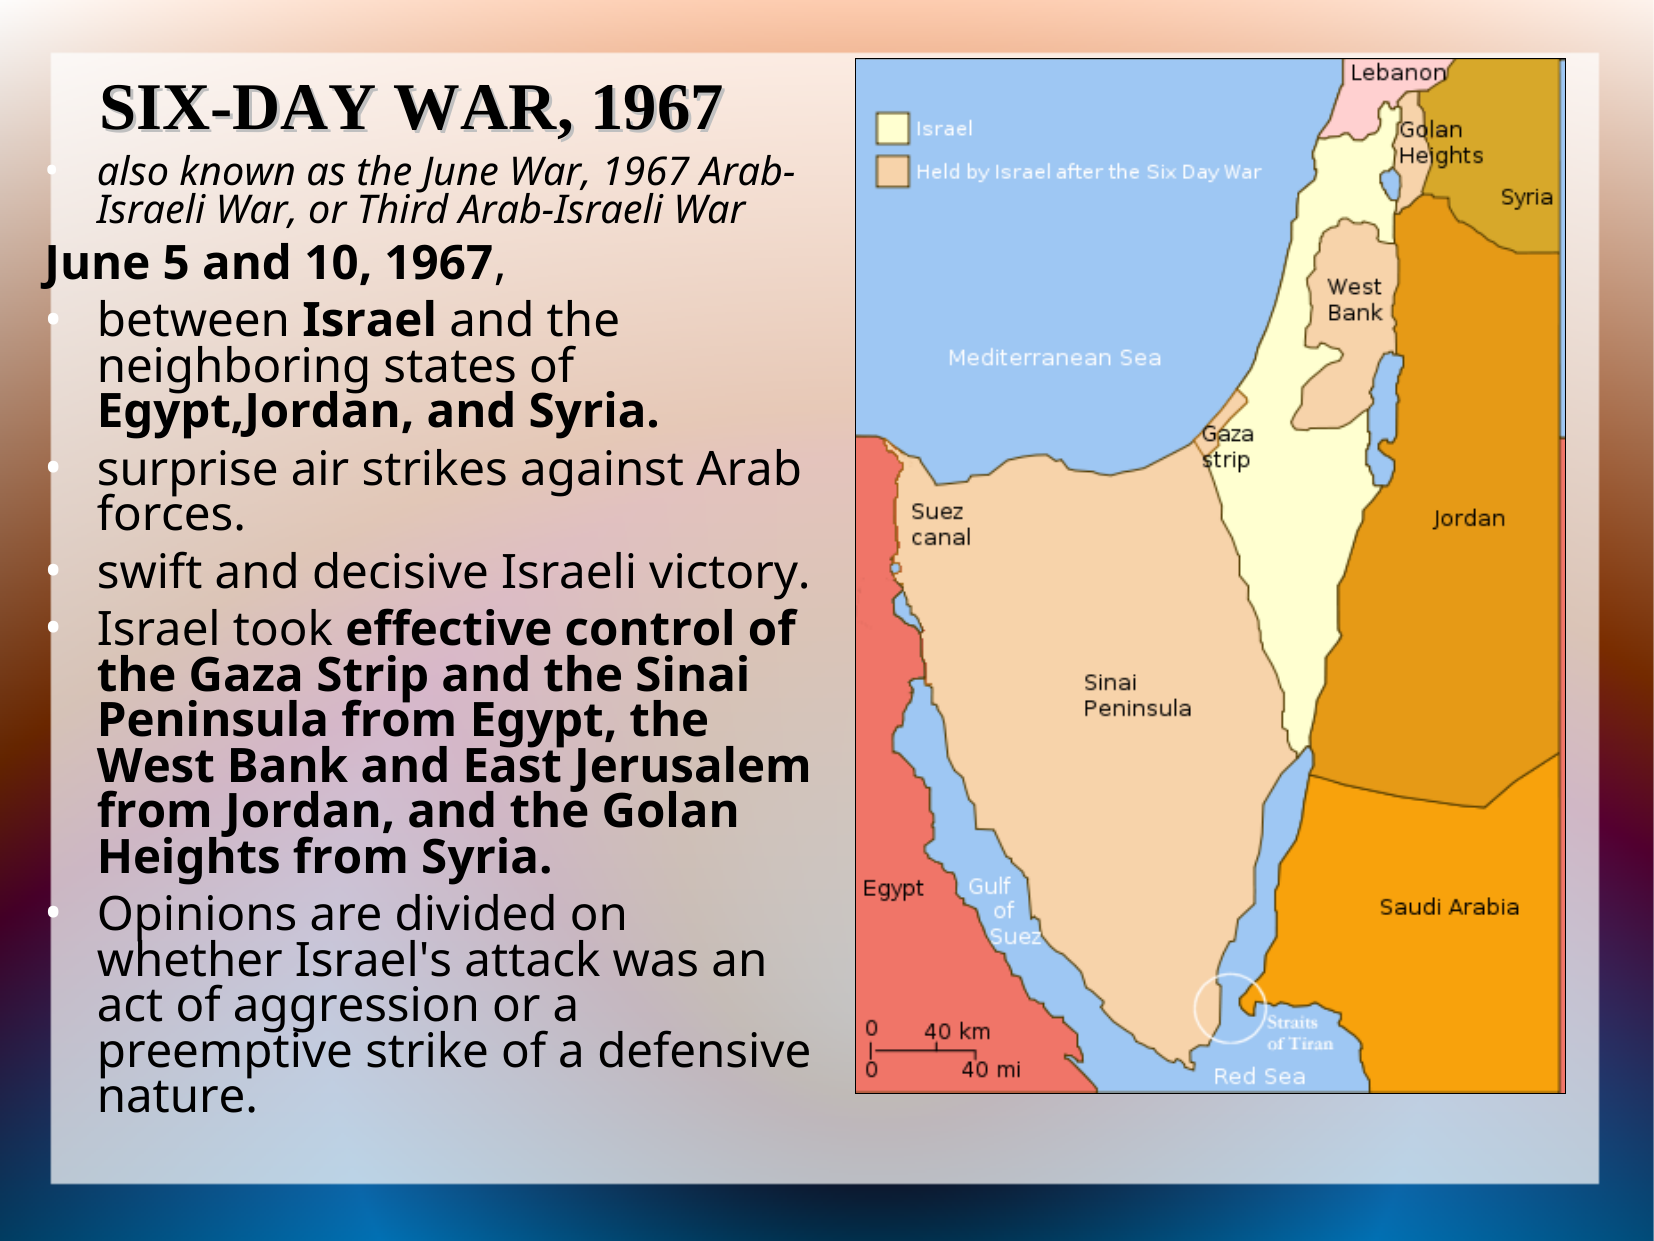

# SIX-DAY WAR, 1967
also known as the June War, 1967 Arab-Israeli War, or Third Arab-Israeli War
June 5 and 10, 1967,
between Israel and the neighboring states of Egypt,Jordan, and Syria.
surprise air strikes against Arab forces.
swift and decisive Israeli victory.
Israel took effective control of the Gaza Strip and the Sinai Peninsula from Egypt, the West Bank and East Jerusalem from Jordan, and the Golan Heights from Syria.
Opinions are divided on whether Israel's attack was an act of aggression or a preemptive strike of a defensive nature.